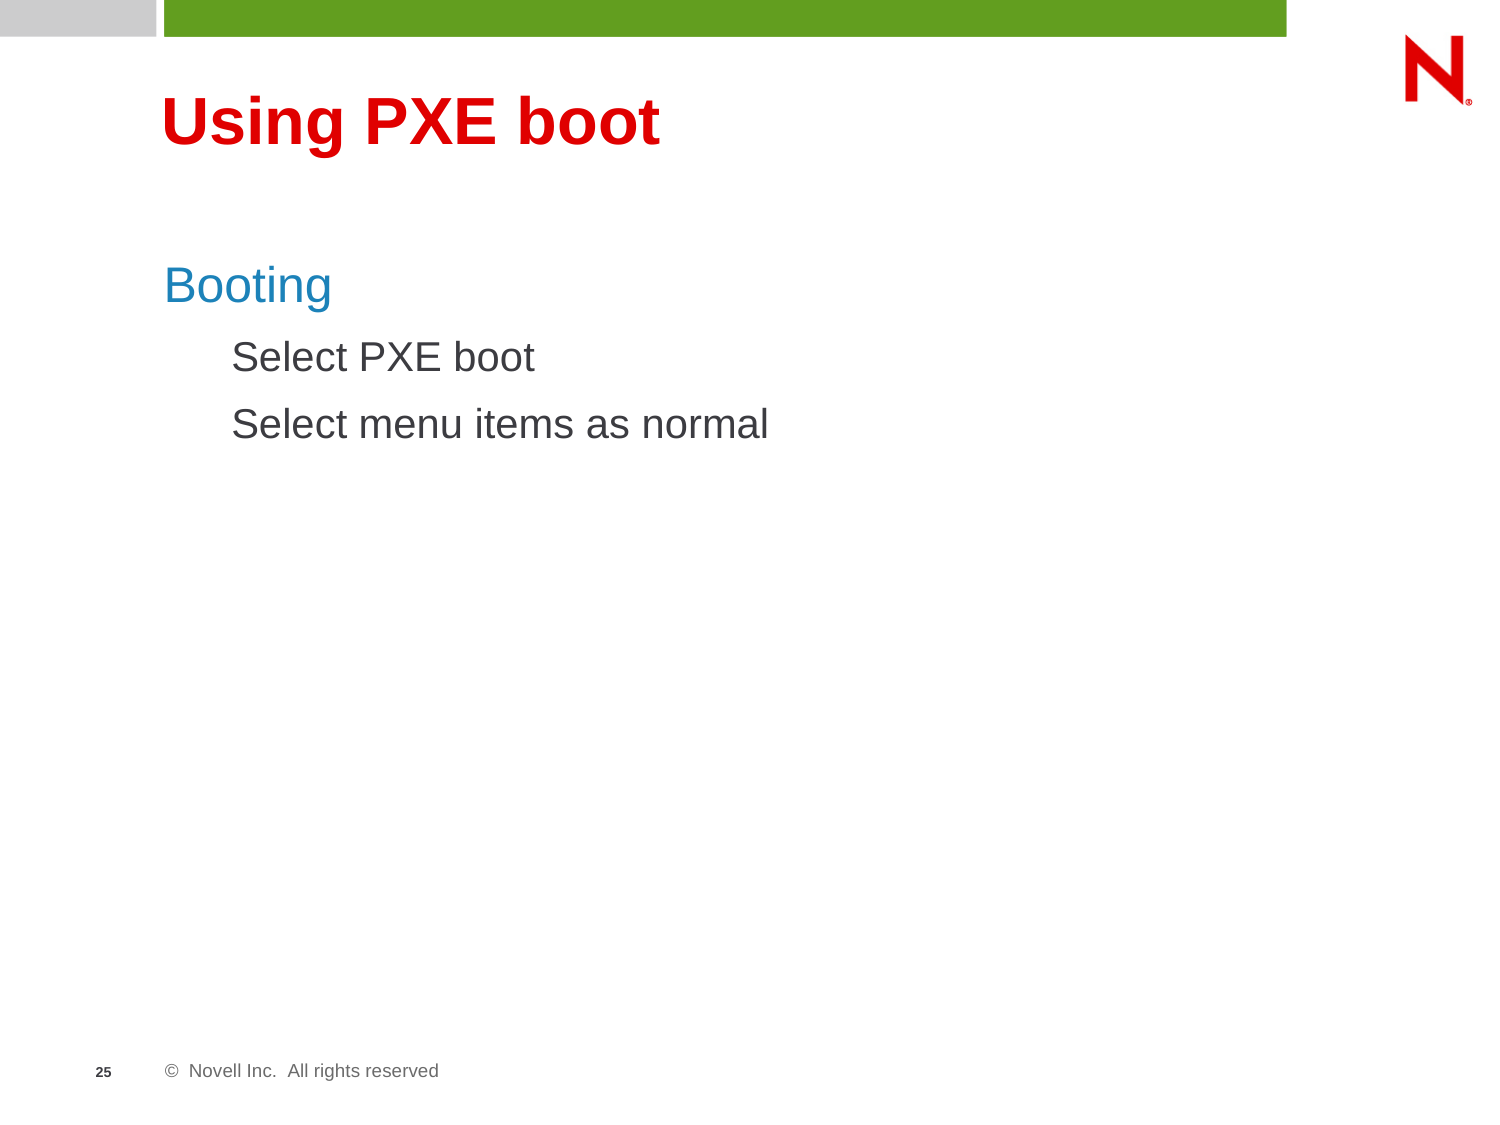

# Using PXE boot
Booting
 Select PXE boot
 Select menu items as normal